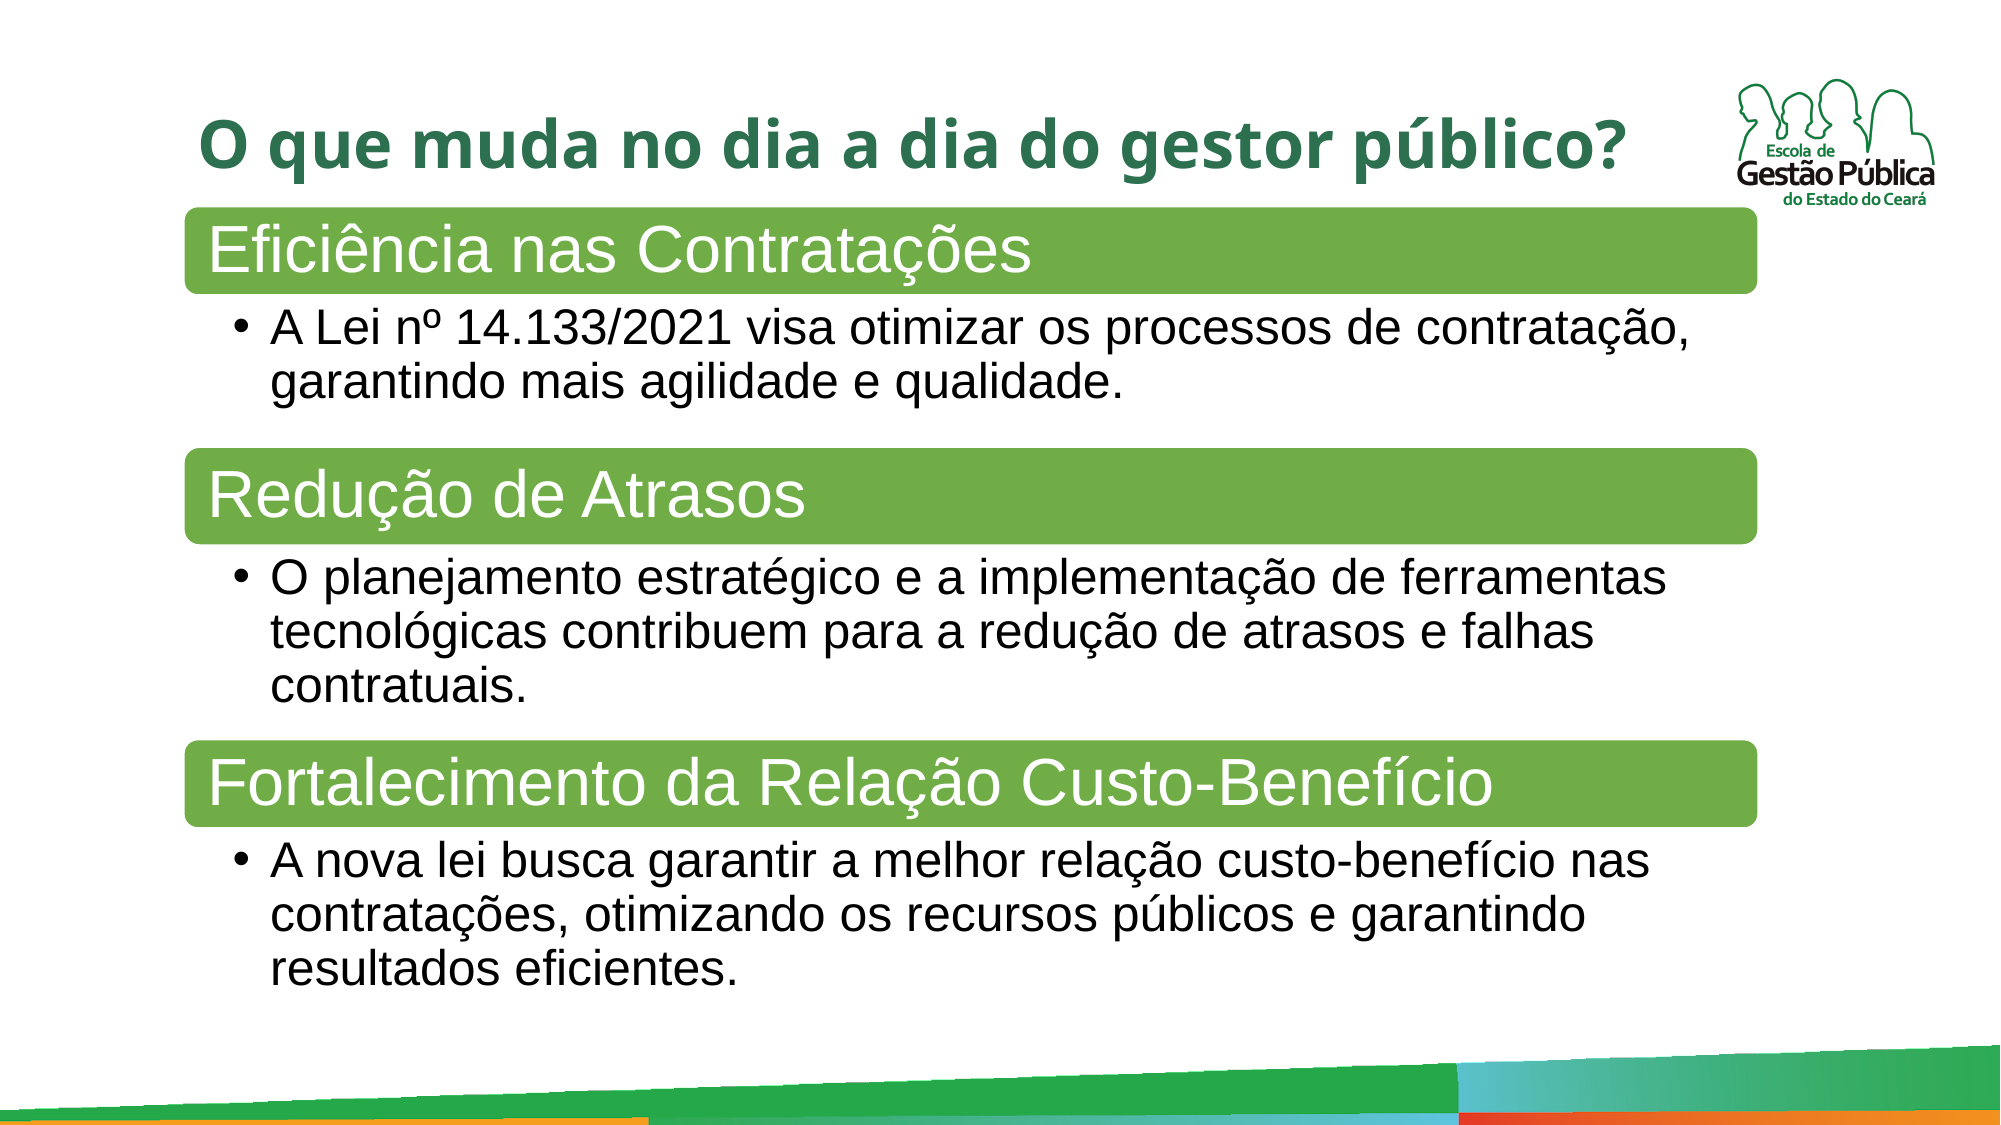

O que muda no dia a dia do gestor público?
Eficiência nas Contratações
A Lei nº 14.133/2021 visa otimizar os processos de contratação, garantindo mais agilidade e qualidade.
Redução de Atrasos
O planejamento estratégico e a implementação de ferramentas tecnológicas contribuem para a redução de atrasos e falhas contratuais.
Fortalecimento da Relação Custo-Benefício
A nova lei busca garantir a melhor relação custo-benefício nas contratações, otimizando os recursos públicos e garantindo resultados eficientes.